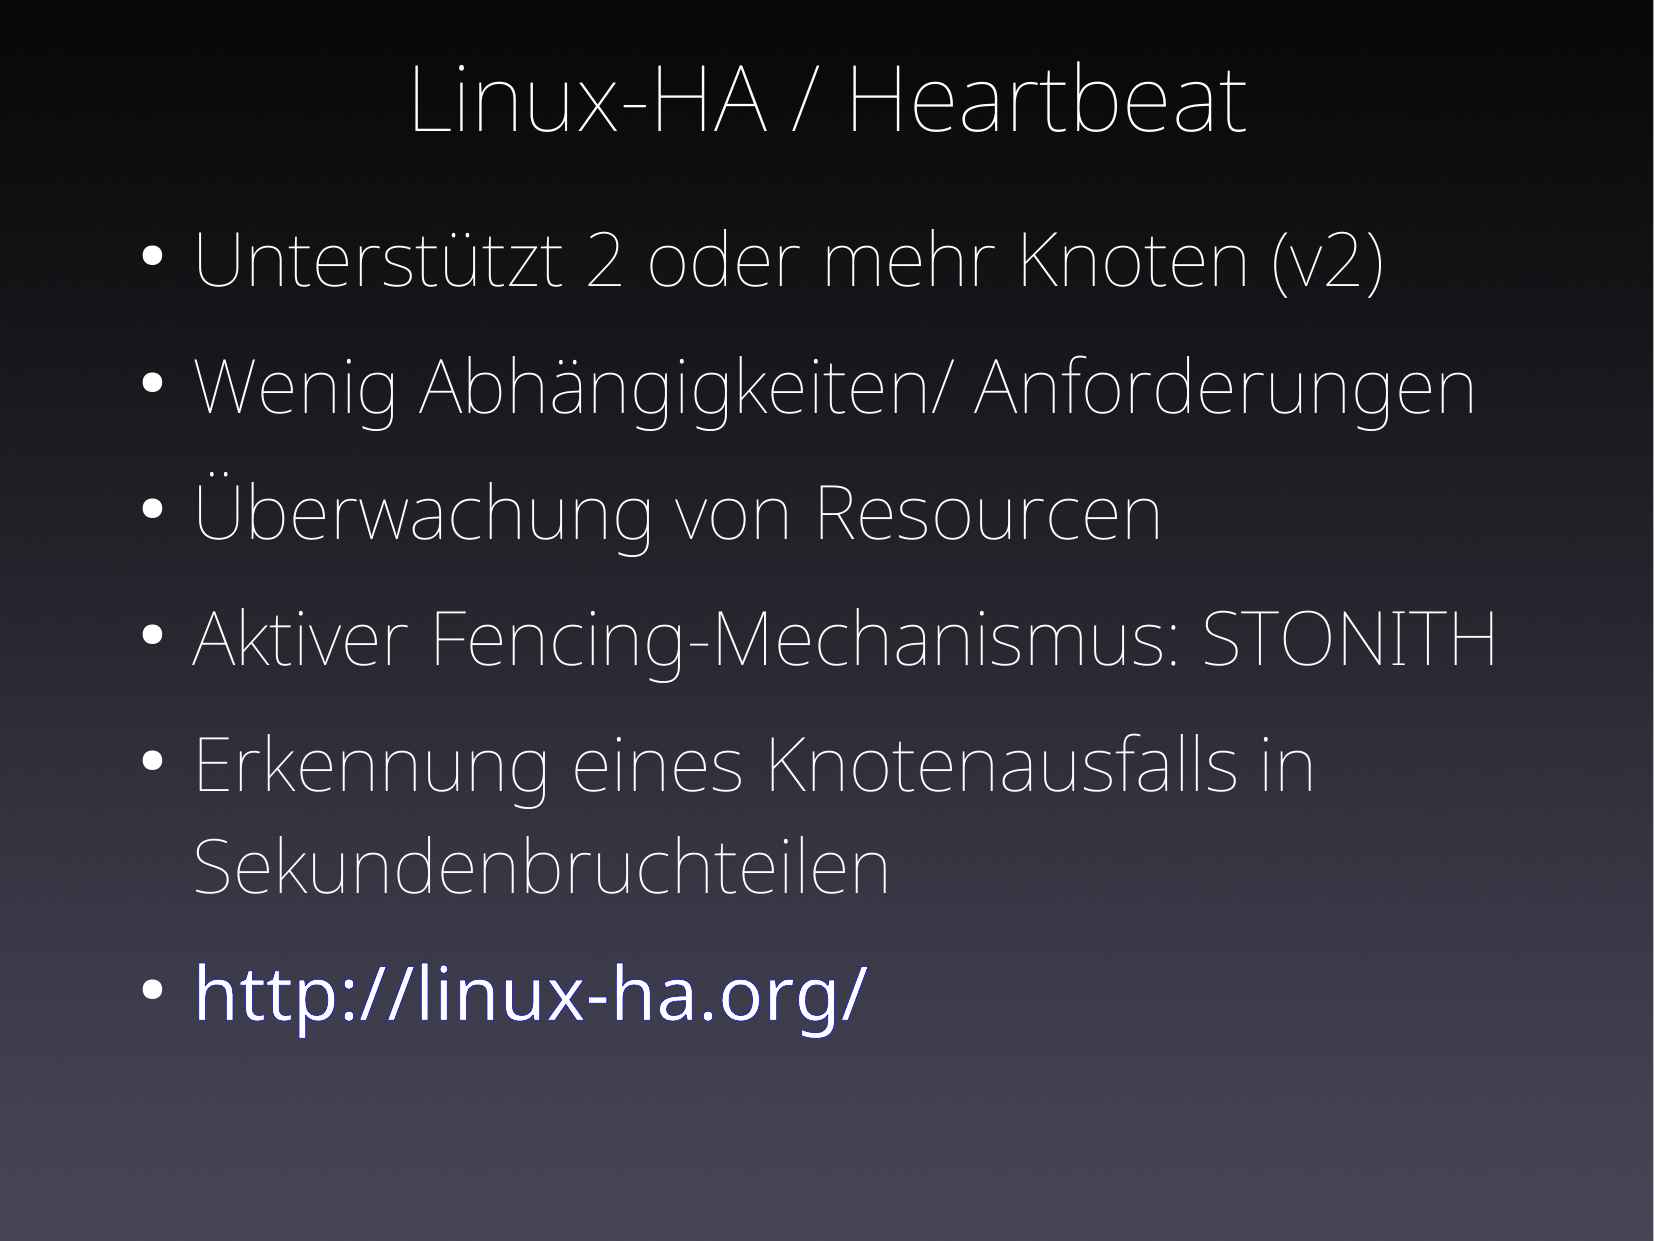

# Linux-HA / Heartbeat
Unterstützt 2 oder mehr Knoten (v2)
Wenig Abhängigkeiten/ Anforderungen
Überwachung von Resourcen
Aktiver Fencing-Mechanismus: STONITH
Erkennung eines Knotenausfalls in Sekundenbruchteilen
http://linux-ha.org/